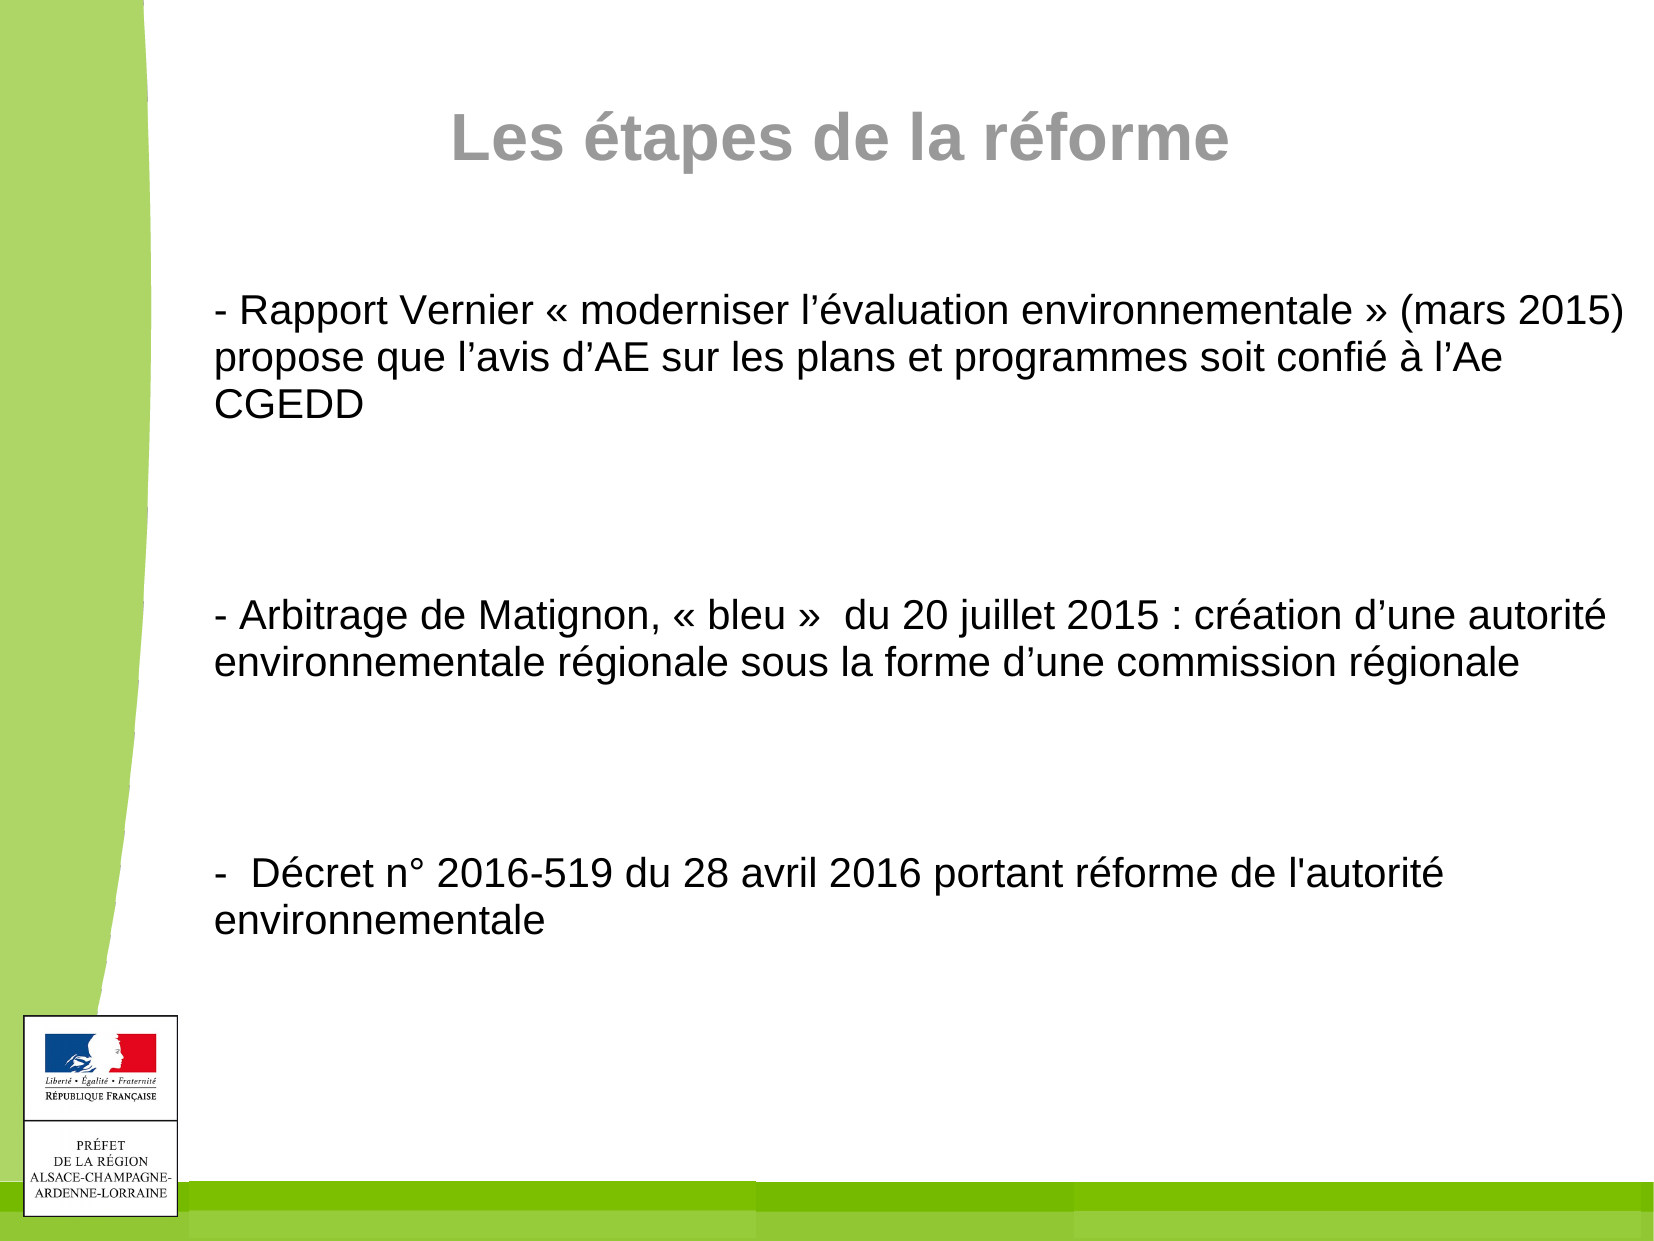

# Les étapes de la réforme
- Rapport Vernier « moderniser l’évaluation environnementale » (mars 2015) propose que l’avis d’AE sur les plans et programmes soit confié à l’Ae CGEDD
- Arbitrage de Matignon, « bleu » du 20 juillet 2015 : création d’une autorité environnementale régionale sous la forme d’une commission régionale
- Décret n° 2016-519 du 28 avril 2016 portant réforme de l'autorité environnementale